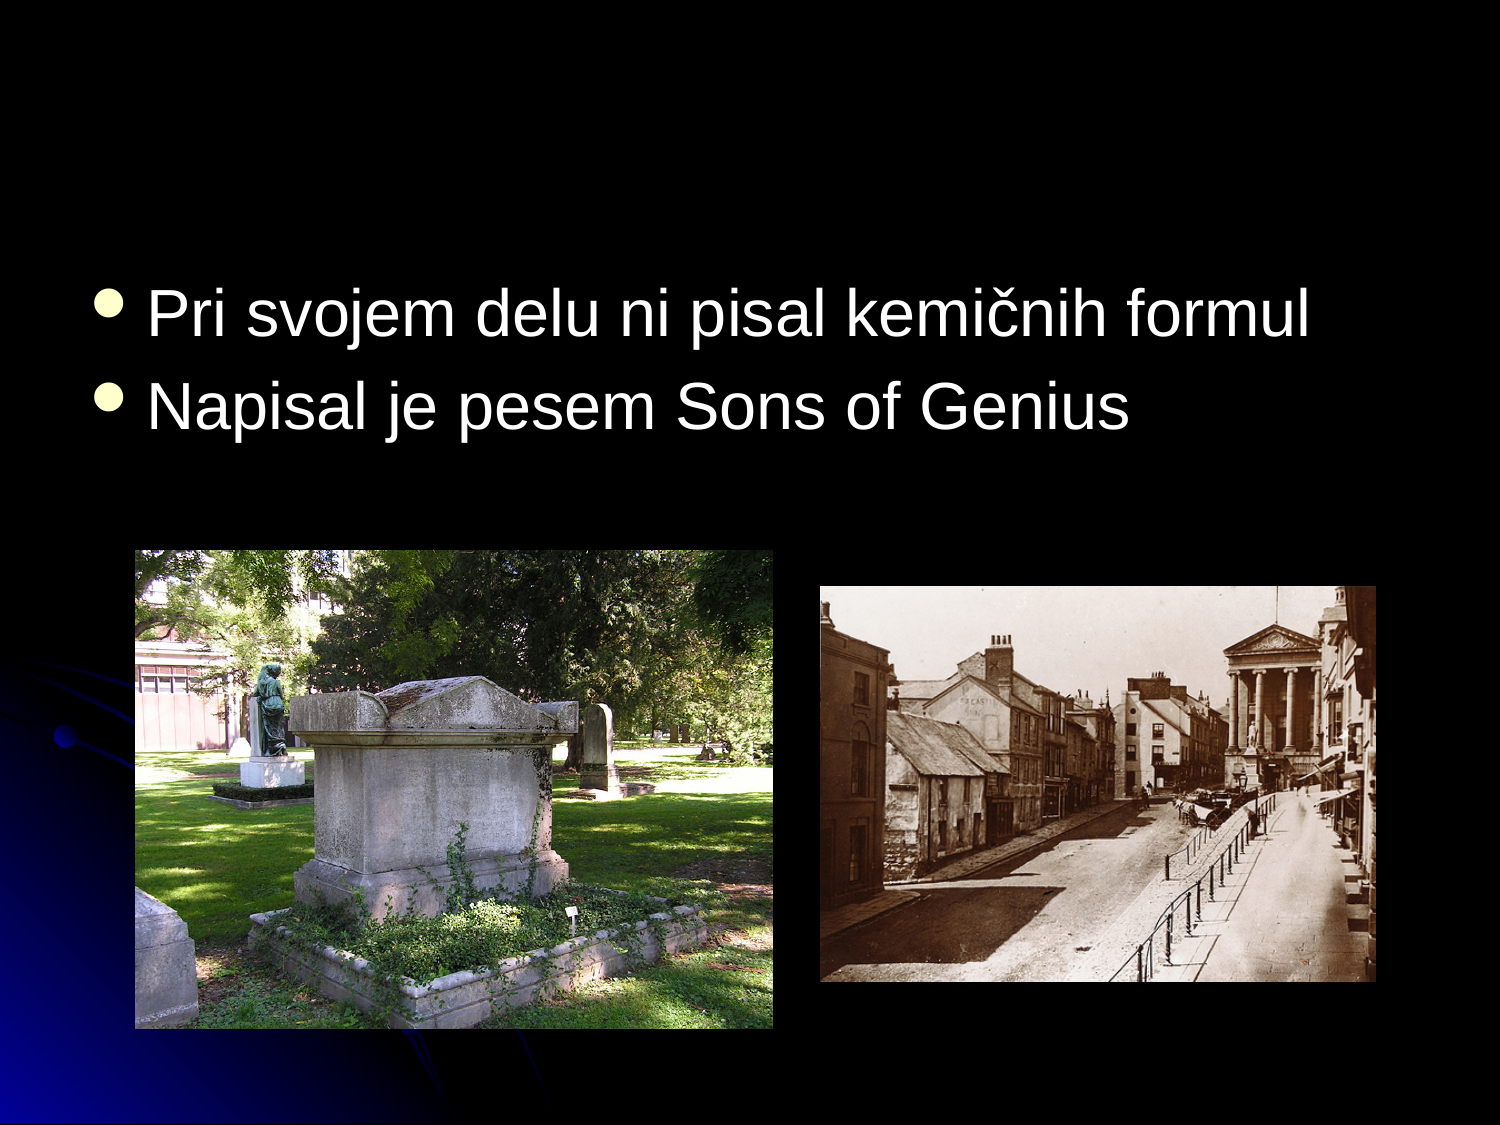

#
Pri svojem delu ni pisal kemičnih formul
Napisal je pesem Sons of Genius